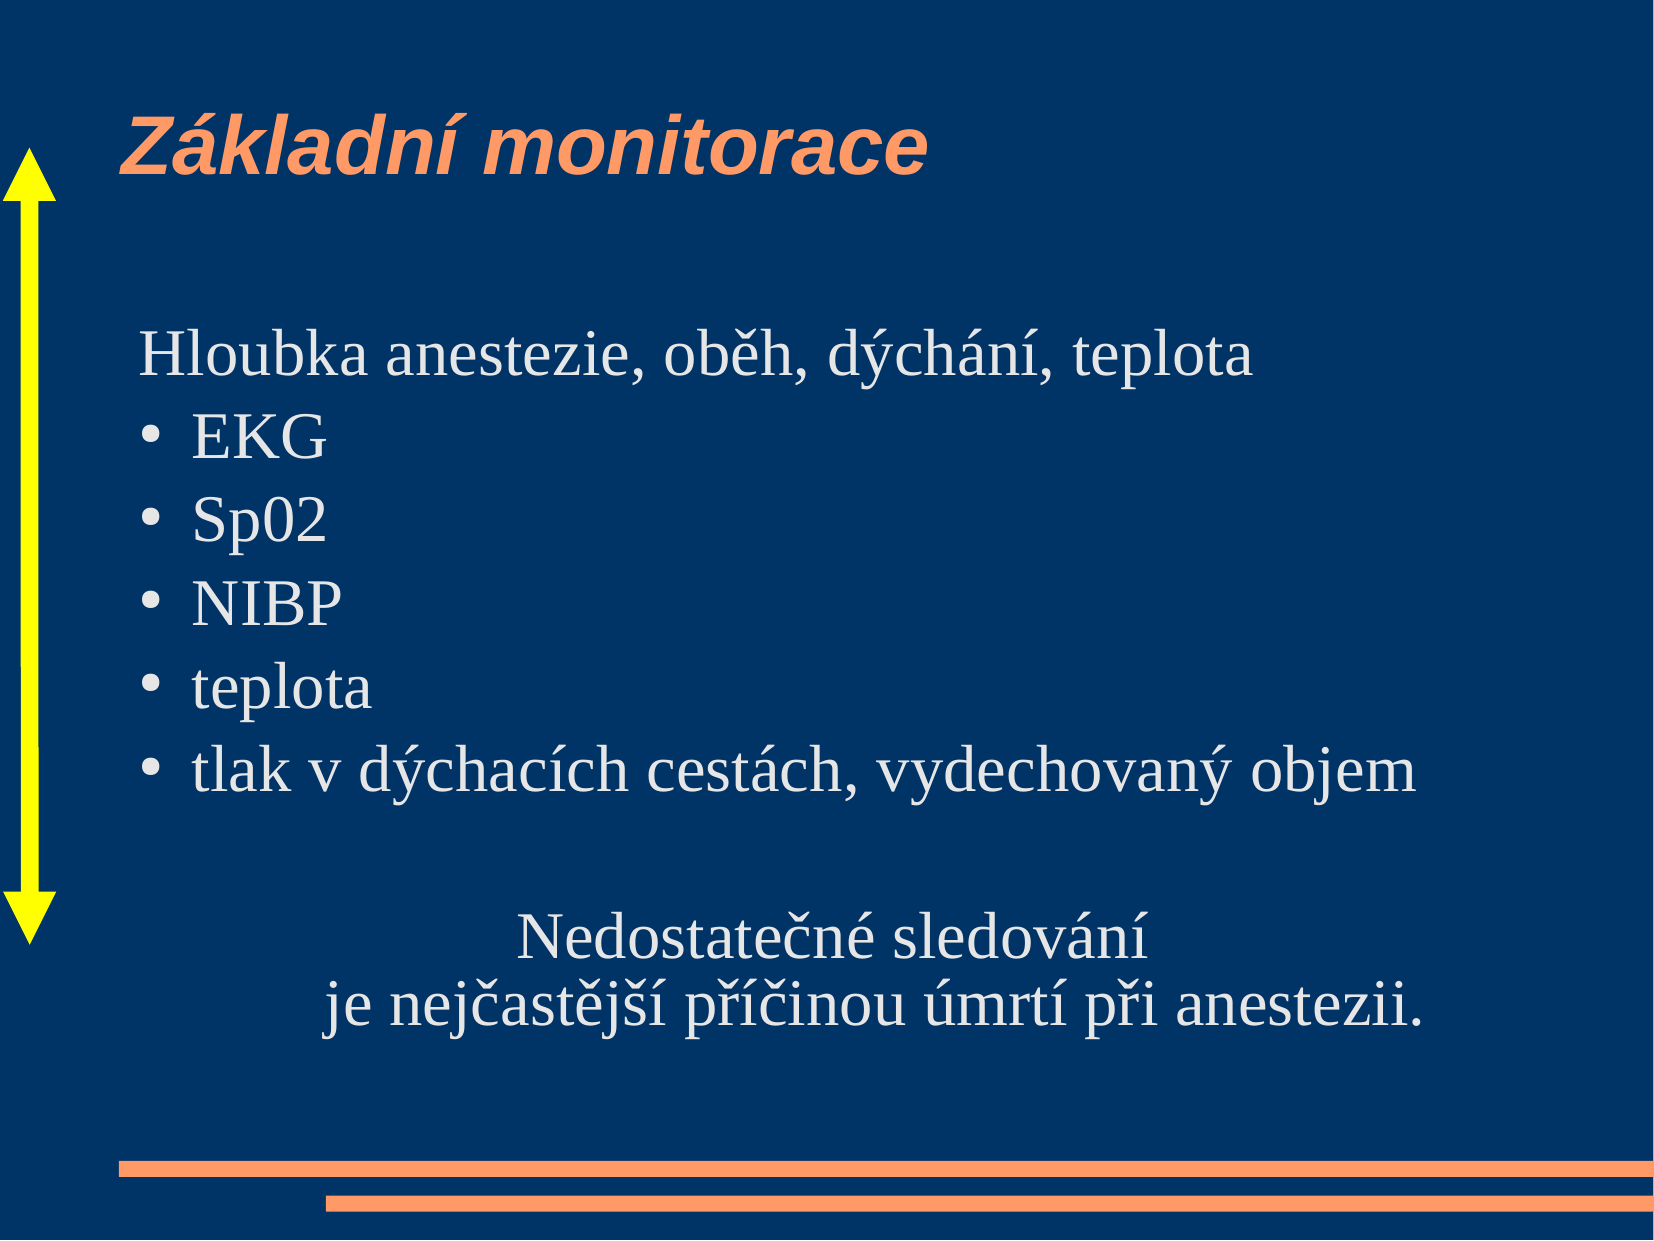

# Základní monitorace
Hloubka anestezie, oběh, dýchání, teplota
EKG
Sp02
NIBP
teplota
tlak v dýchacích cestách, vydechovaný objem
Nedostatečné sledování
je nejčastější příčinou úmrtí při anestezii.